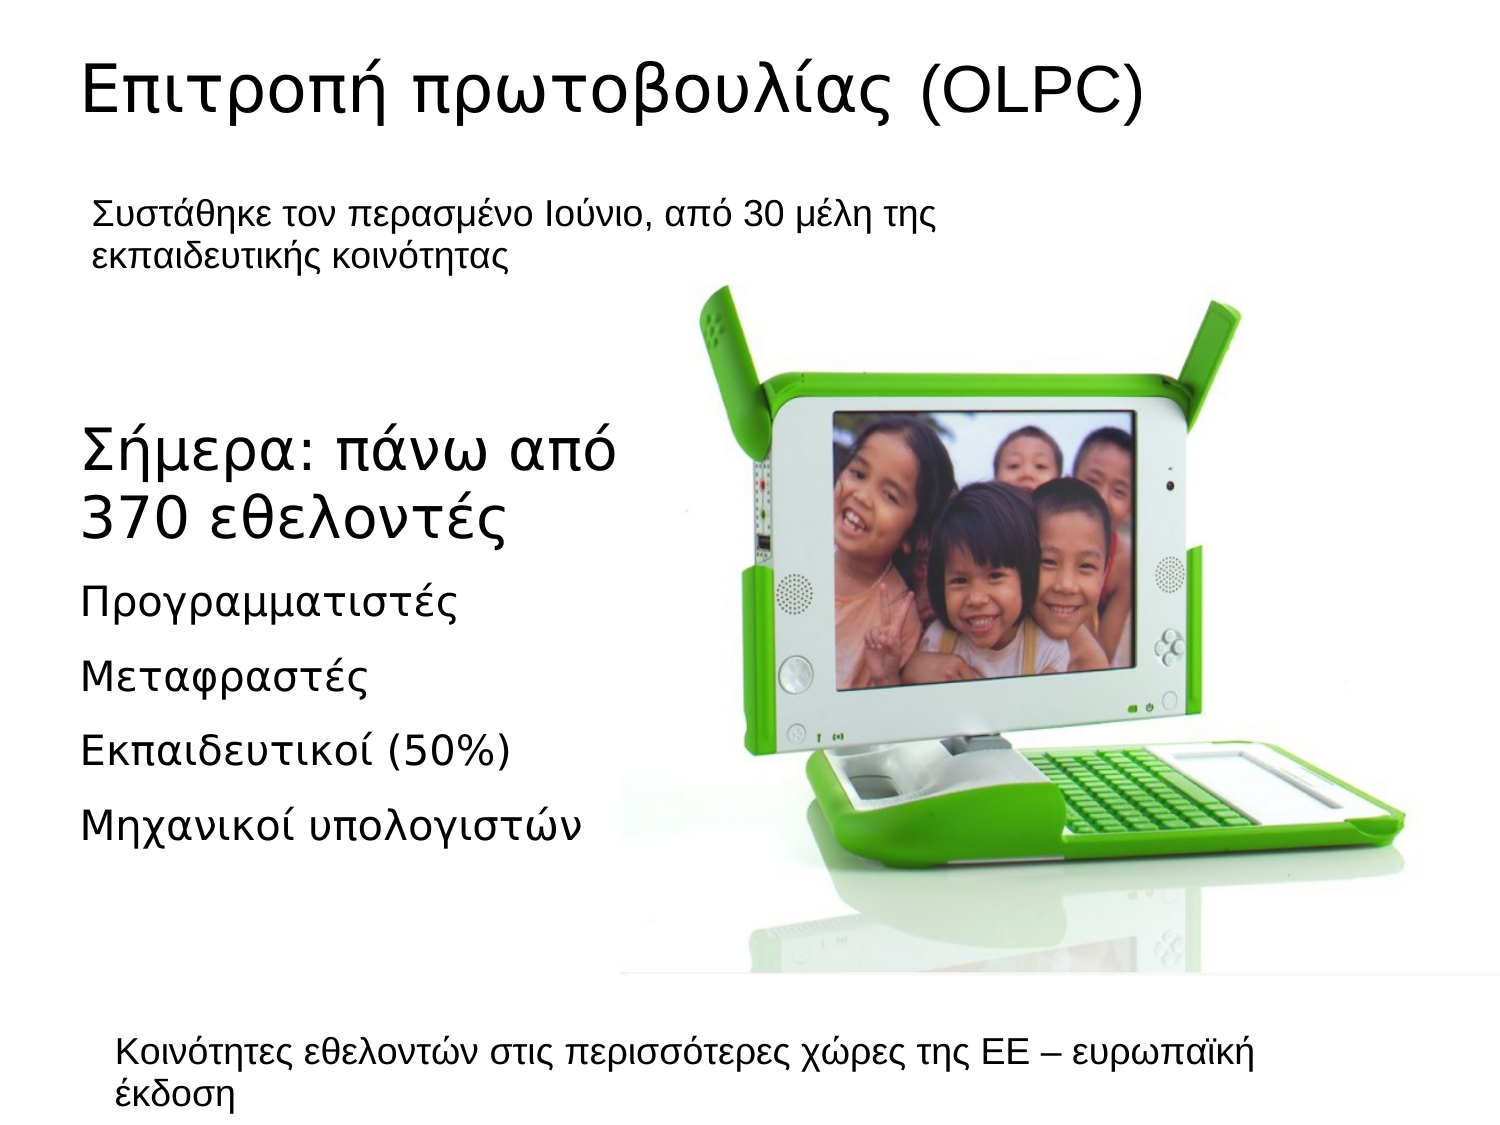

Επιτροπή πρωτοβουλίας (OLPC)
Συστάθηκε τον περασμένο Ιούνιο, από 30 μέλη της εκπαιδευτικής κοινότητας
Σήμερα: πάνω από 370 εθελοντές
Προγραμματιστές
Μεταφραστές
Εκπαιδευτικοί (50%)
Μηχανικοί υπολογιστών
Κοινότητες εθελοντών στις περισσότερες χώρες της ΕΕ – ευρωπαϊκή έκδοση